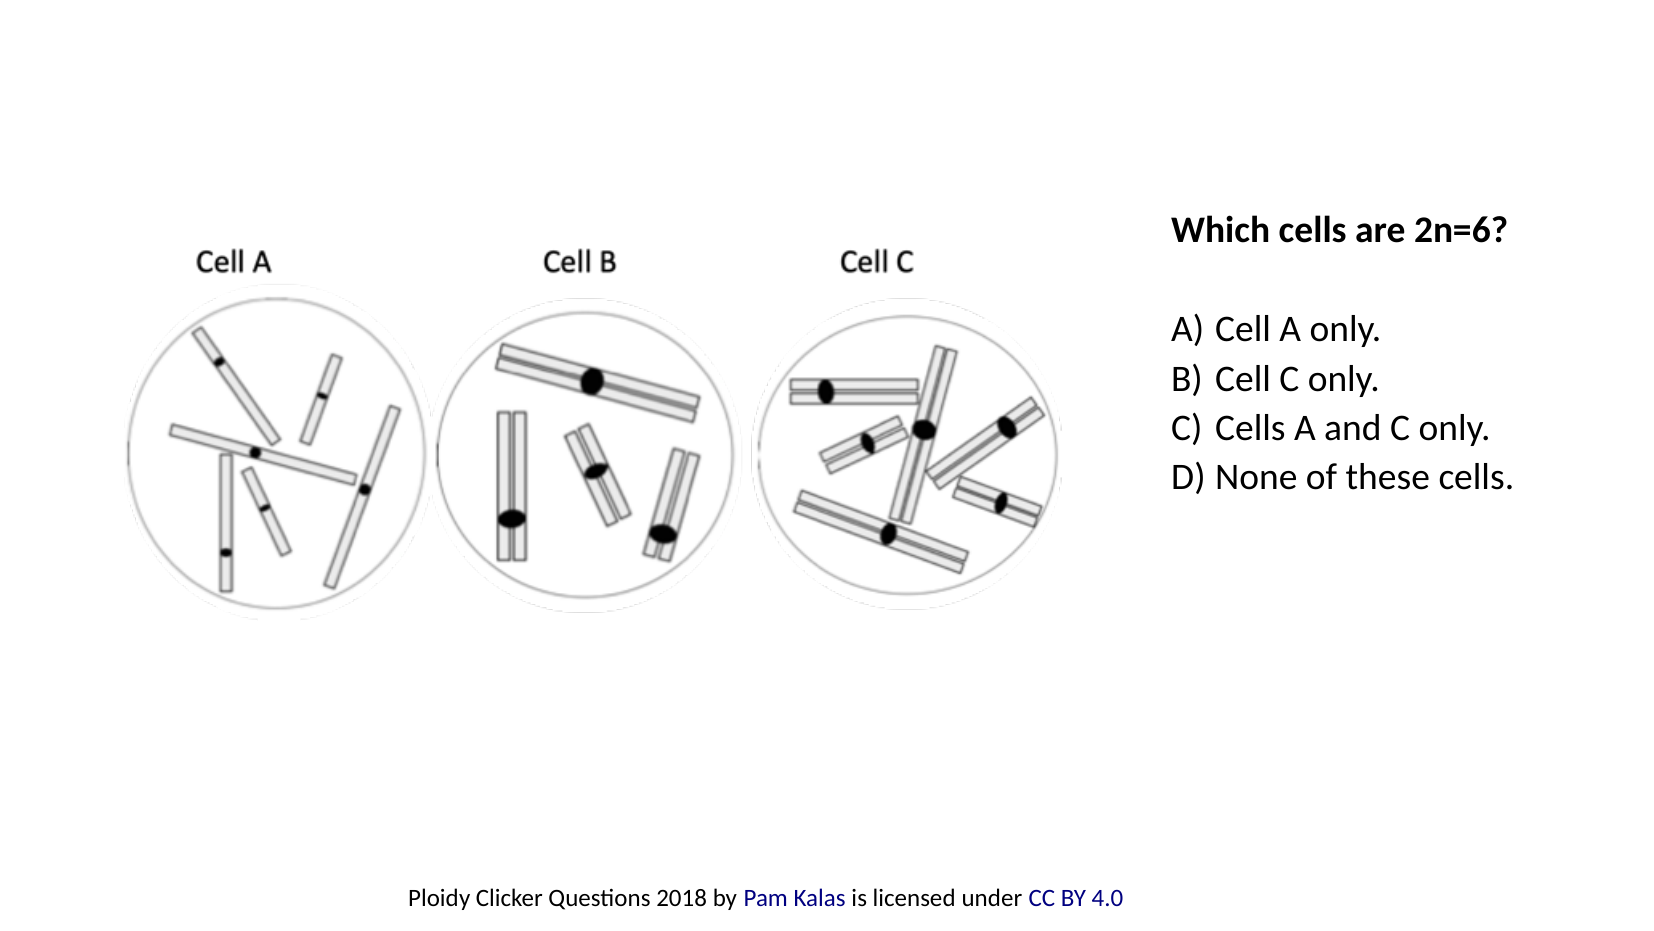

Which cells are 2n=6?
 Cell A only.
 Cell C only.
 Cells A and C only.
 None of these cells.
Ploidy Clicker Questions 2018 by Pam Kalas is licensed under CC BY 4.0